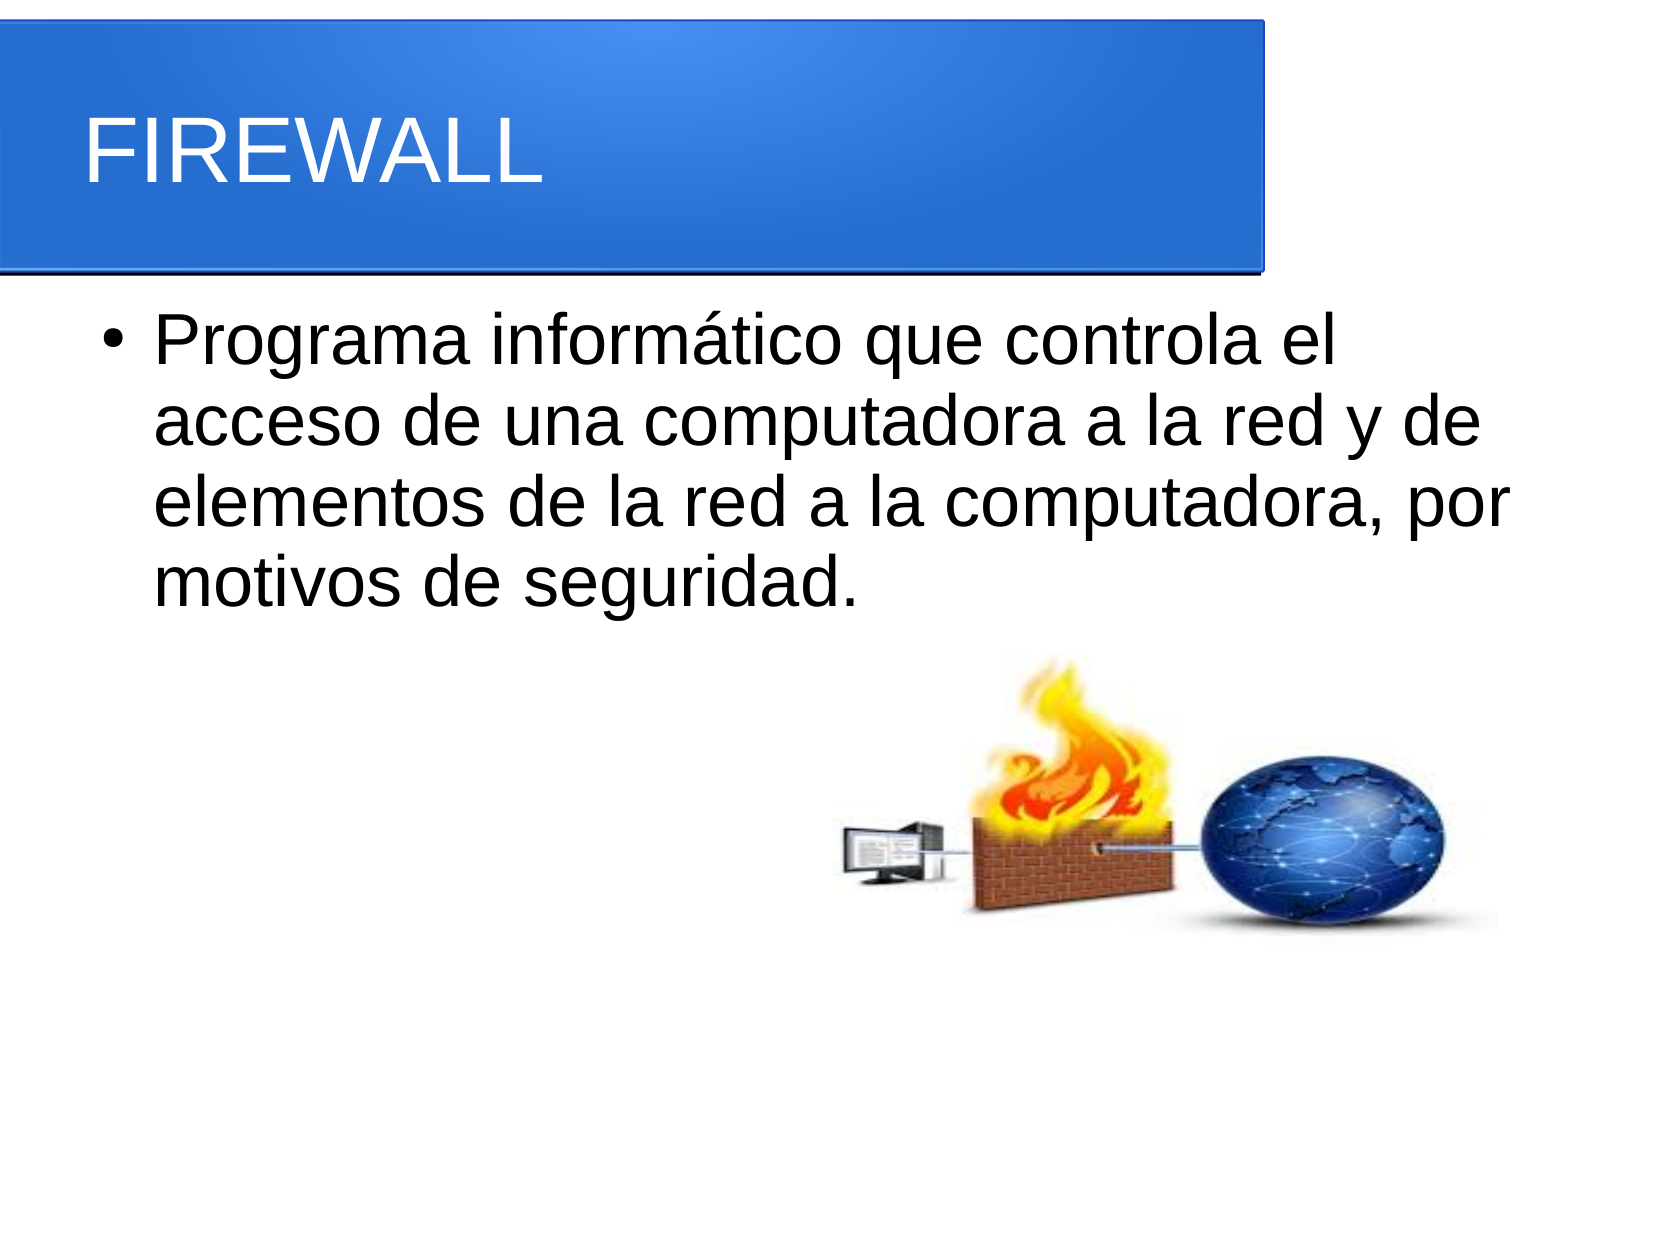

# FIREWALL
Programa informático que controla el acceso de una computadora a la red y de elementos de la red a la computadora, por motivos de seguridad.